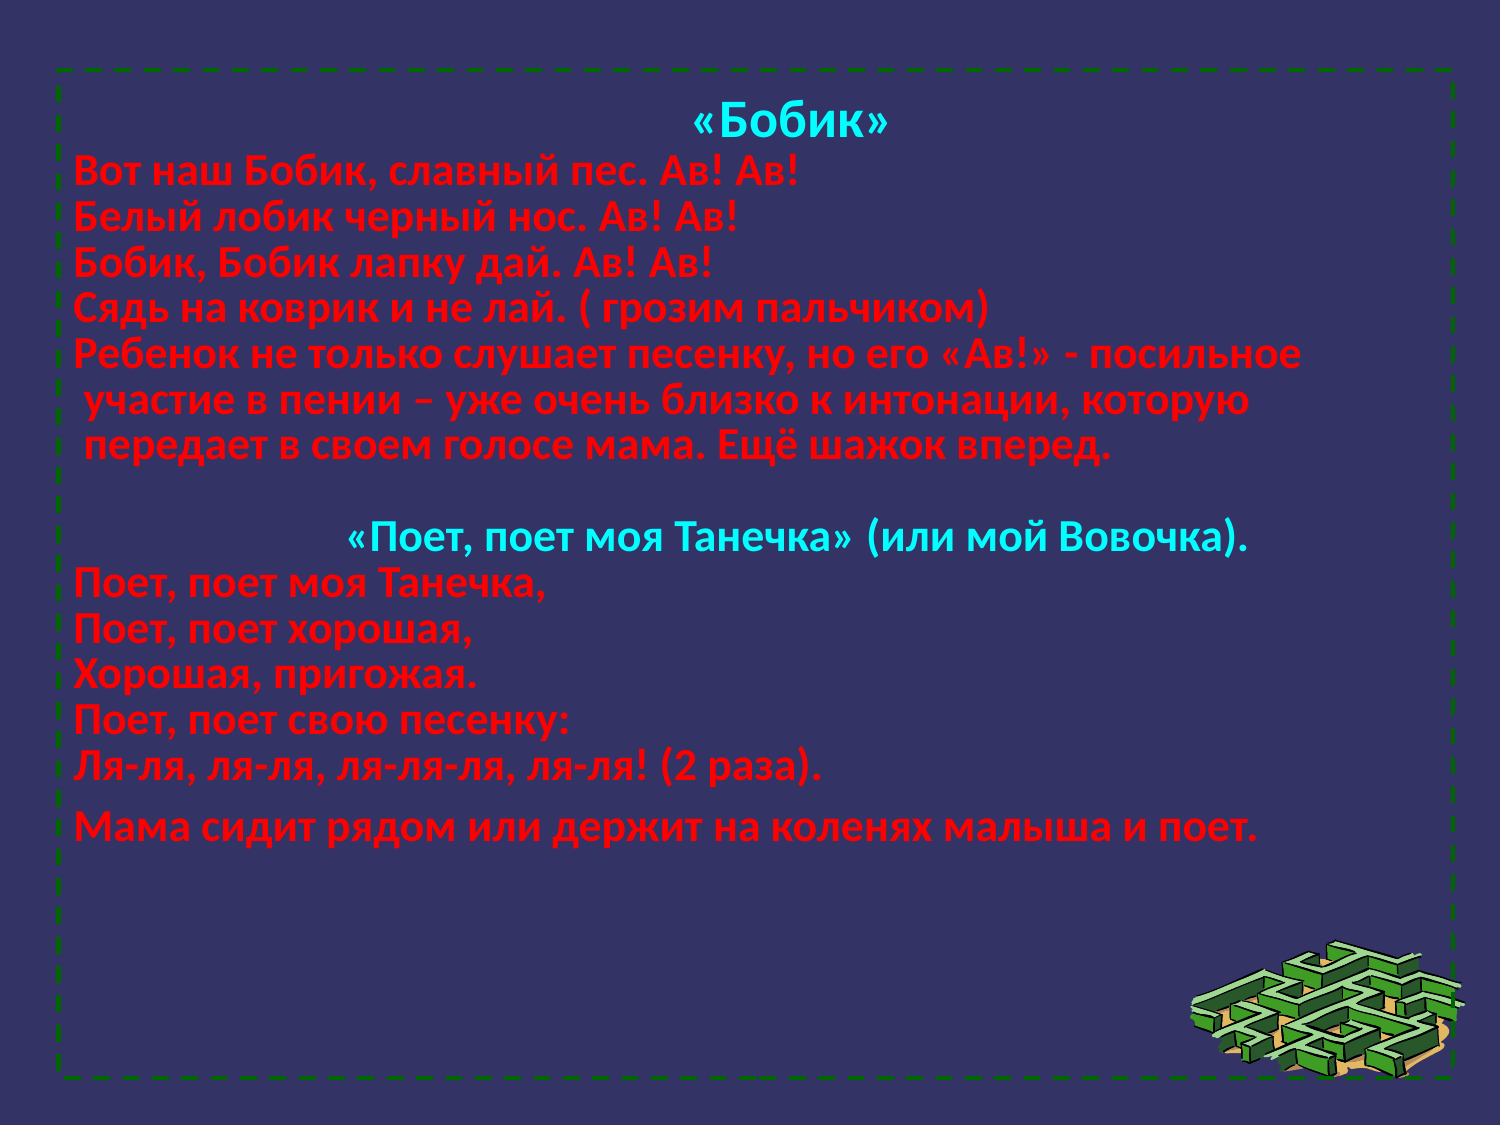

«Бобик»
Вот наш Бобик, славный пес. Ав! Ав!
Белый лобик черный нос. Ав! Ав!
Бобик, Бобик лапку дай. Ав! Ав!
Сядь на коврик и не лай. ( грозим пальчиком)
Ребенок не только слушает песенку, но его «Ав!» - посильное
 участие в пении – уже очень близко к интонации, которую
 передает в своем голосе мама. Ещё шажок вперед.
 «Поет, поет моя Танечка» (или мой Вовочка).
Поет, поет моя Танечка,
Поет, поет хорошая,
Хорошая, пригожая.
Поет, поет свою песенку:
Ля-ля, ля-ля, ля-ля-ля, ля-ля! (2 раза).
Мама сидит рядом или держит на коленях малыша и поет.
#